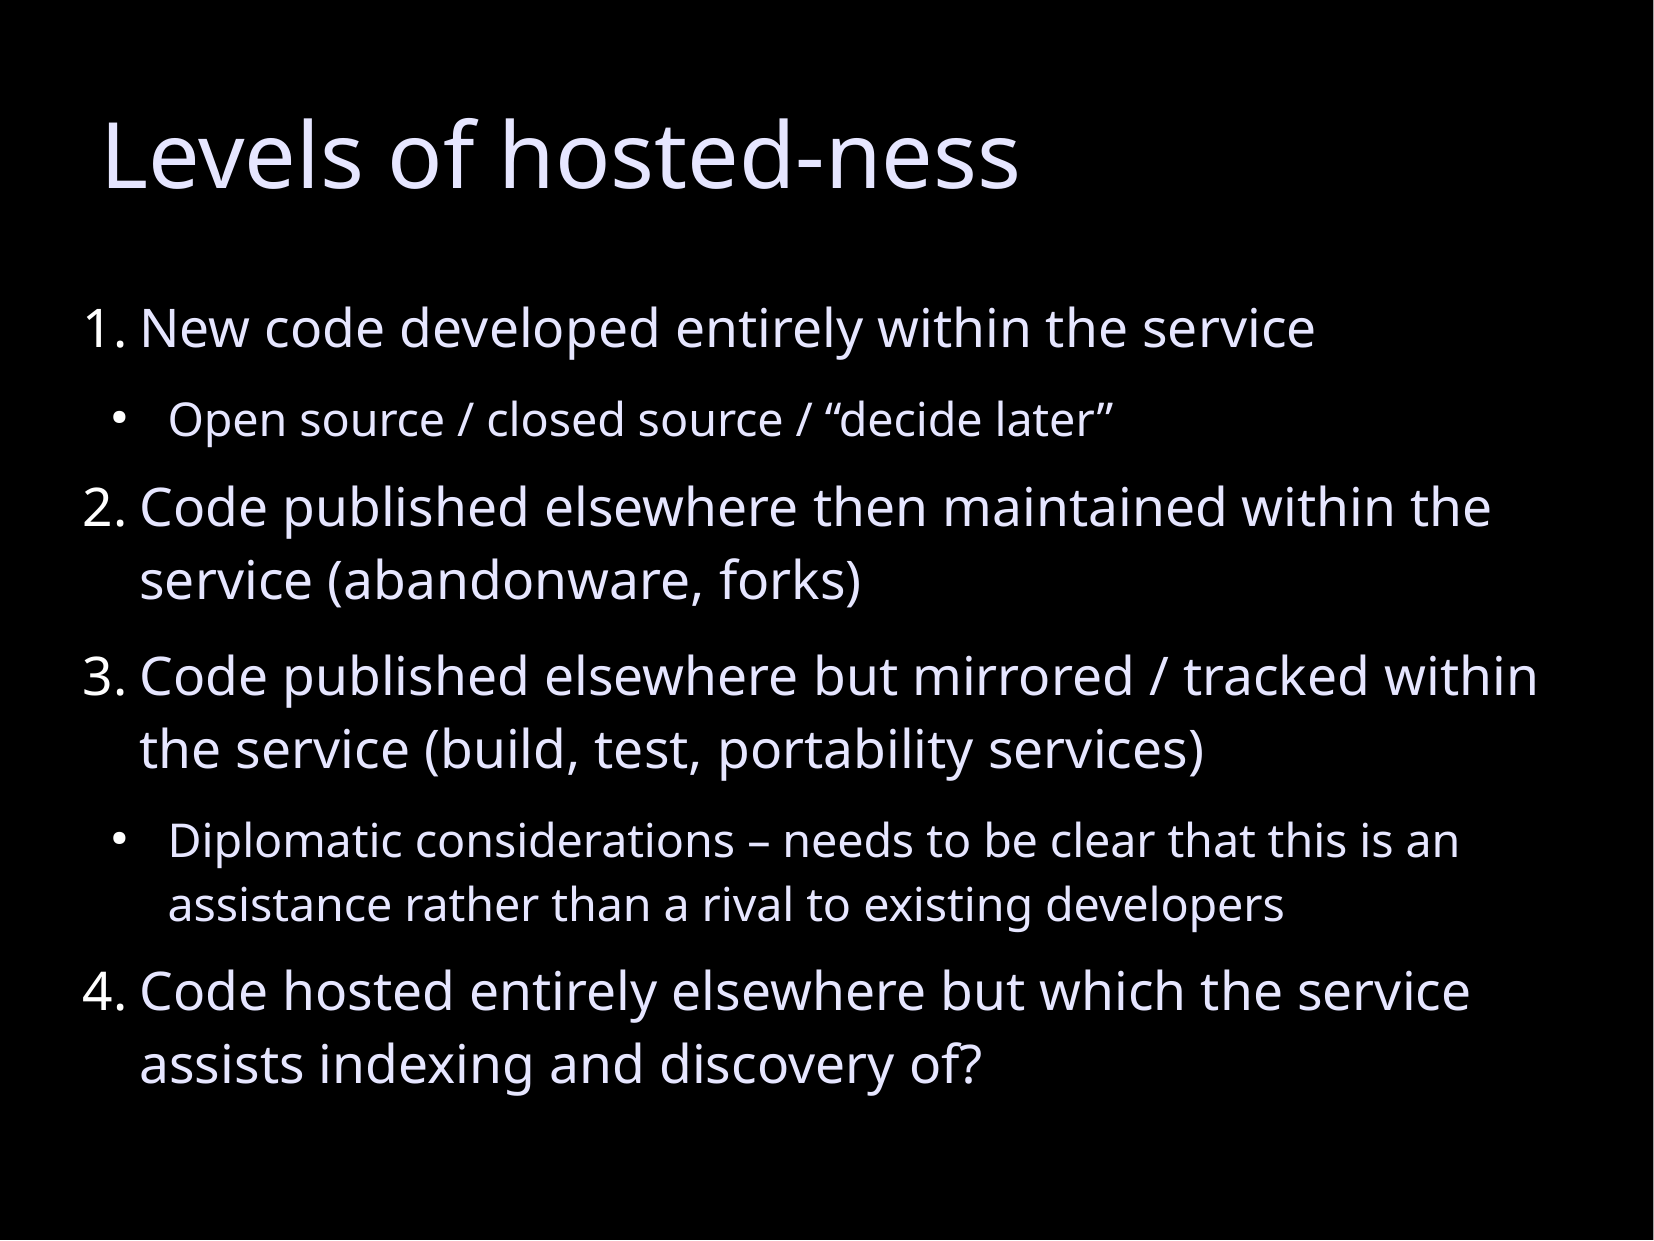

# Levels of hosted-ness
New code developed entirely within the service
Open source / closed source / “decide later”
Code published elsewhere then maintained within the service (abandonware, forks)
Code published elsewhere but mirrored / tracked within the service (build, test, portability services)
Diplomatic considerations – needs to be clear that this is an assistance rather than a rival to existing developers
Code hosted entirely elsewhere but which the service assists indexing and discovery of?